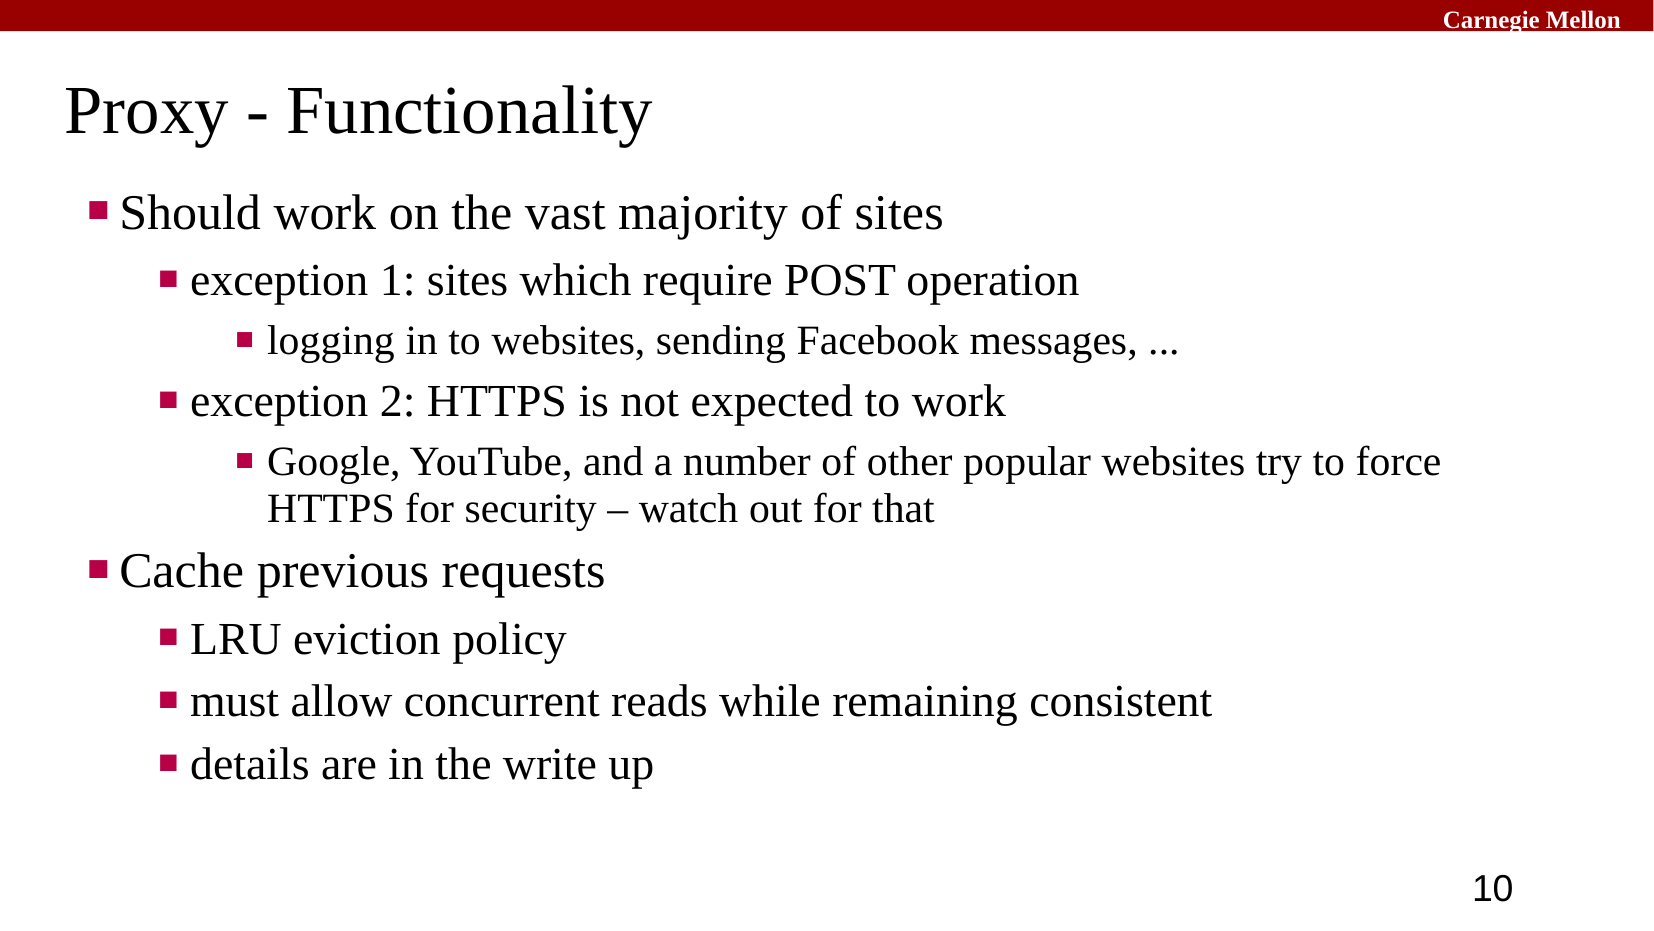

# Proxy - Functionality
Should work on the vast majority of sites
exception 1: sites which require POST operation
logging in to websites, sending Facebook messages, ...
exception 2: HTTPS is not expected to work
Google, YouTube, and a number of other popular websites try to force HTTPS for security – watch out for that
Cache previous requests
LRU eviction policy
must allow concurrent reads while remaining consistent
details are in the write up